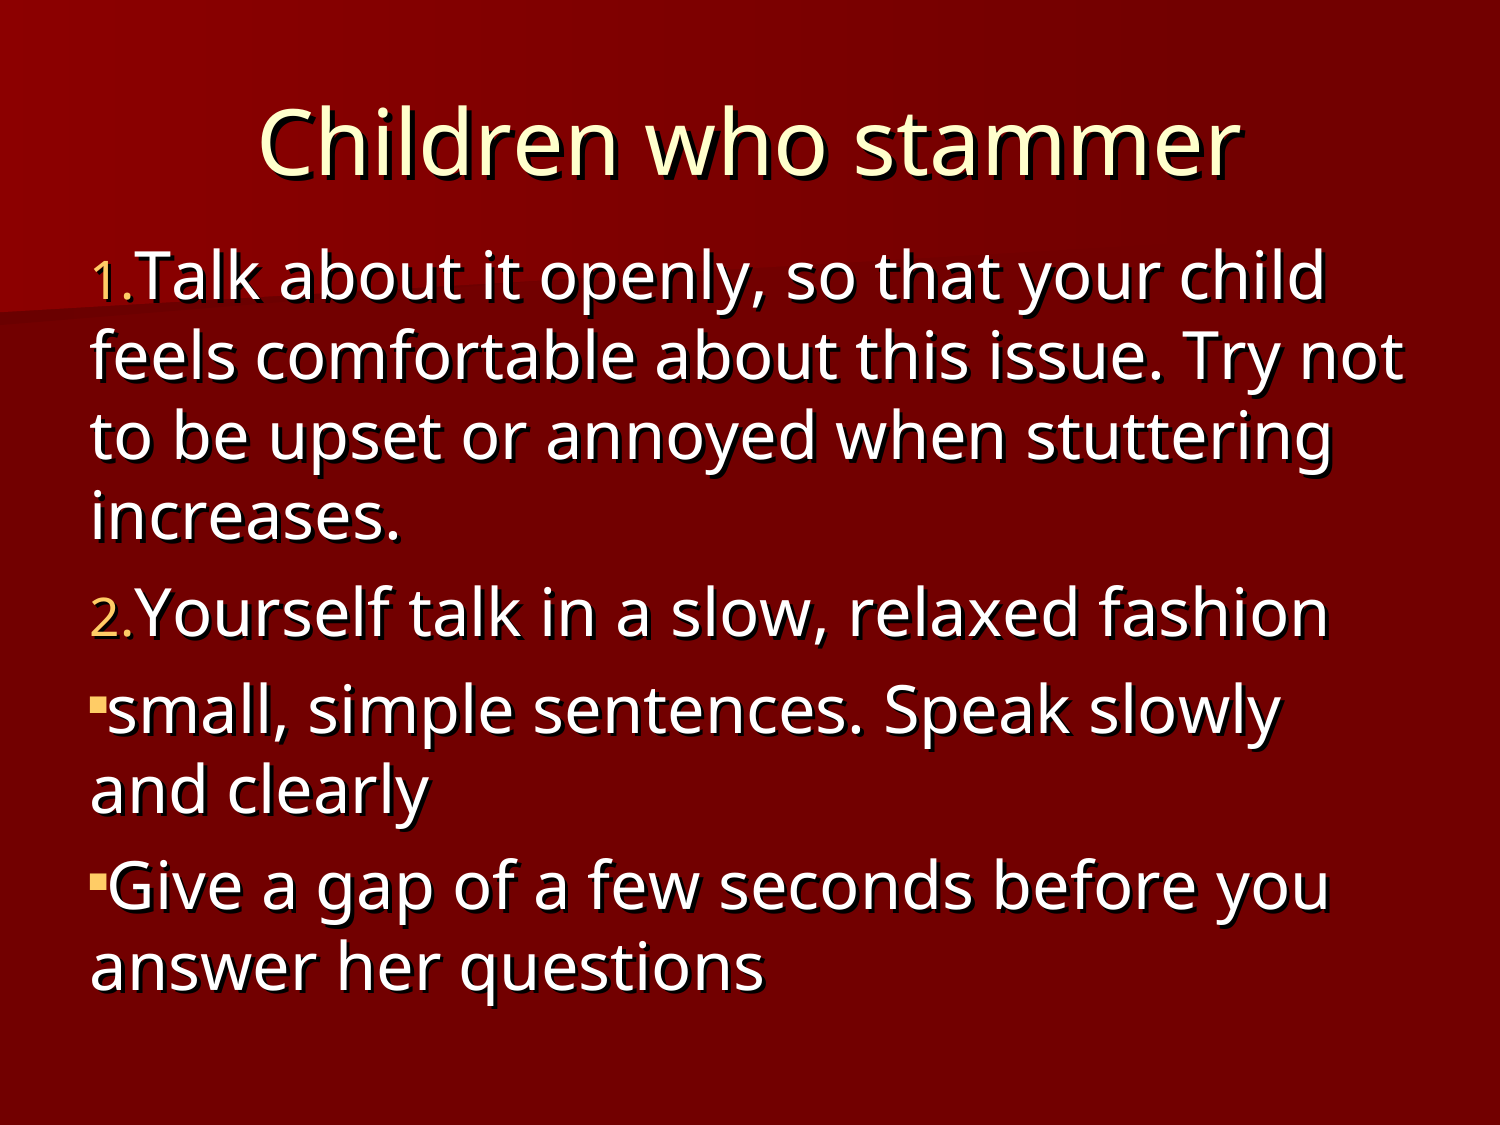

# Children who stammer
Talk about it openly, so that your child feels comfortable about this issue. Try not to be upset or annoyed when stuttering increases.
Yourself talk in a slow, relaxed fashion
small, simple sentences. Speak slowly and clearly
Give a gap of a few seconds before you answer her questions